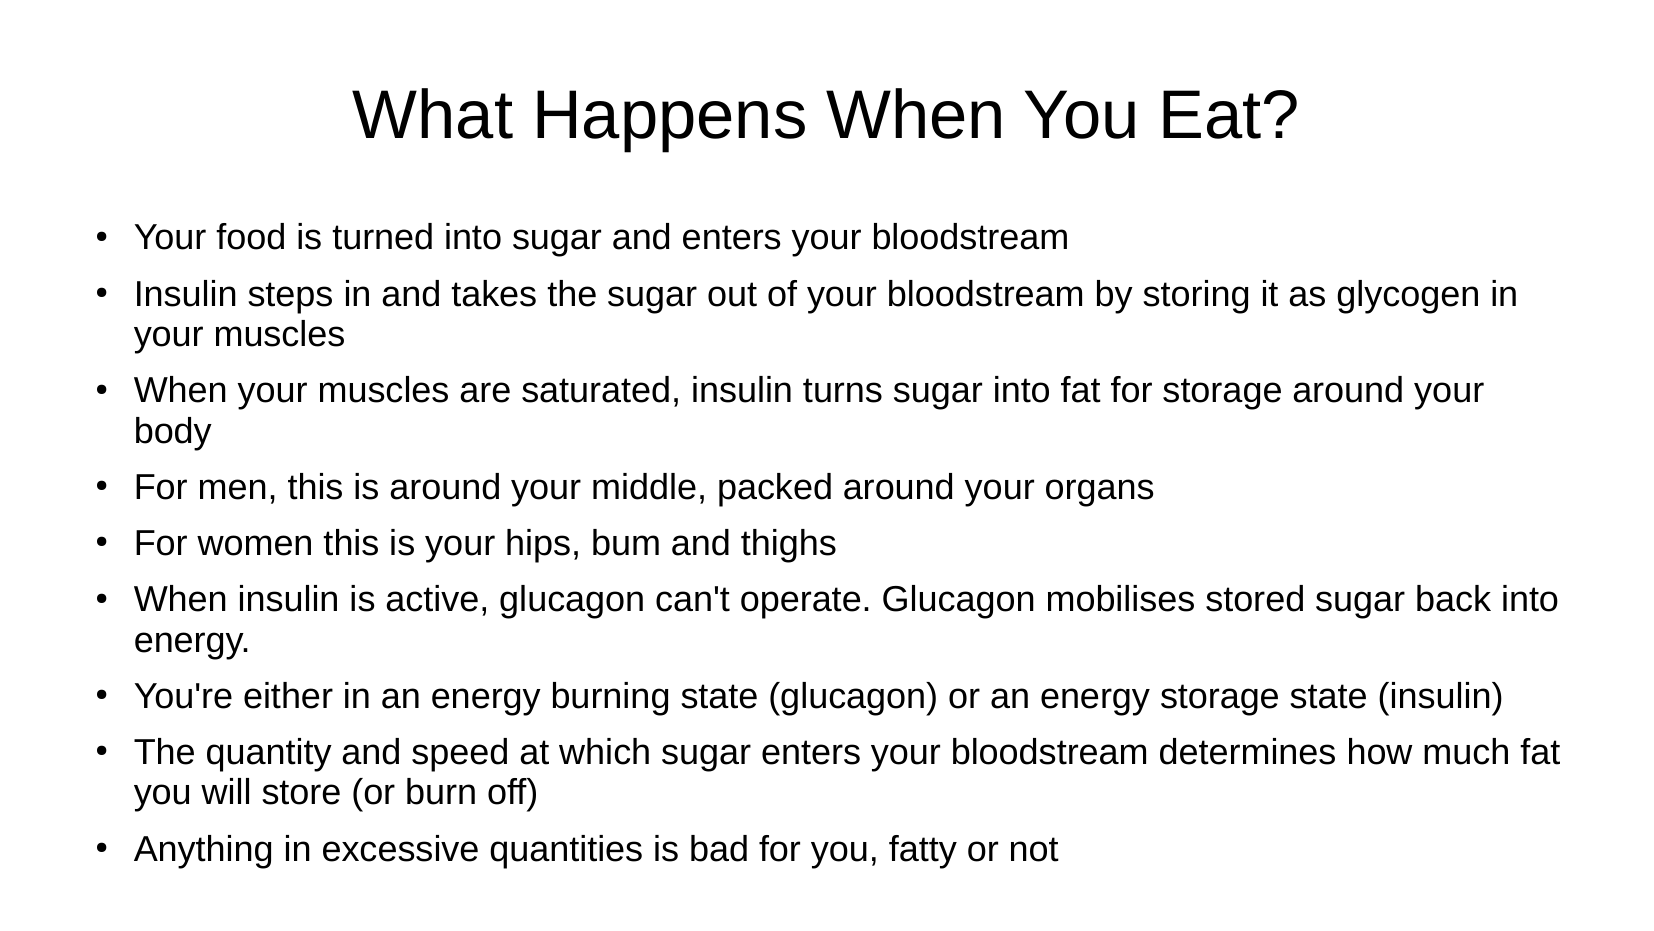

# What Happens When You Eat?
Your food is turned into sugar and enters your bloodstream
Insulin steps in and takes the sugar out of your bloodstream by storing it as glycogen in your muscles
When your muscles are saturated, insulin turns sugar into fat for storage around your body
For men, this is around your middle, packed around your organs
For women this is your hips, bum and thighs
When insulin is active, glucagon can't operate. Glucagon mobilises stored sugar back into energy.
You're either in an energy burning state (glucagon) or an energy storage state (insulin)
The quantity and speed at which sugar enters your bloodstream determines how much fat you will store (or burn off)
Anything in excessive quantities is bad for you, fatty or not